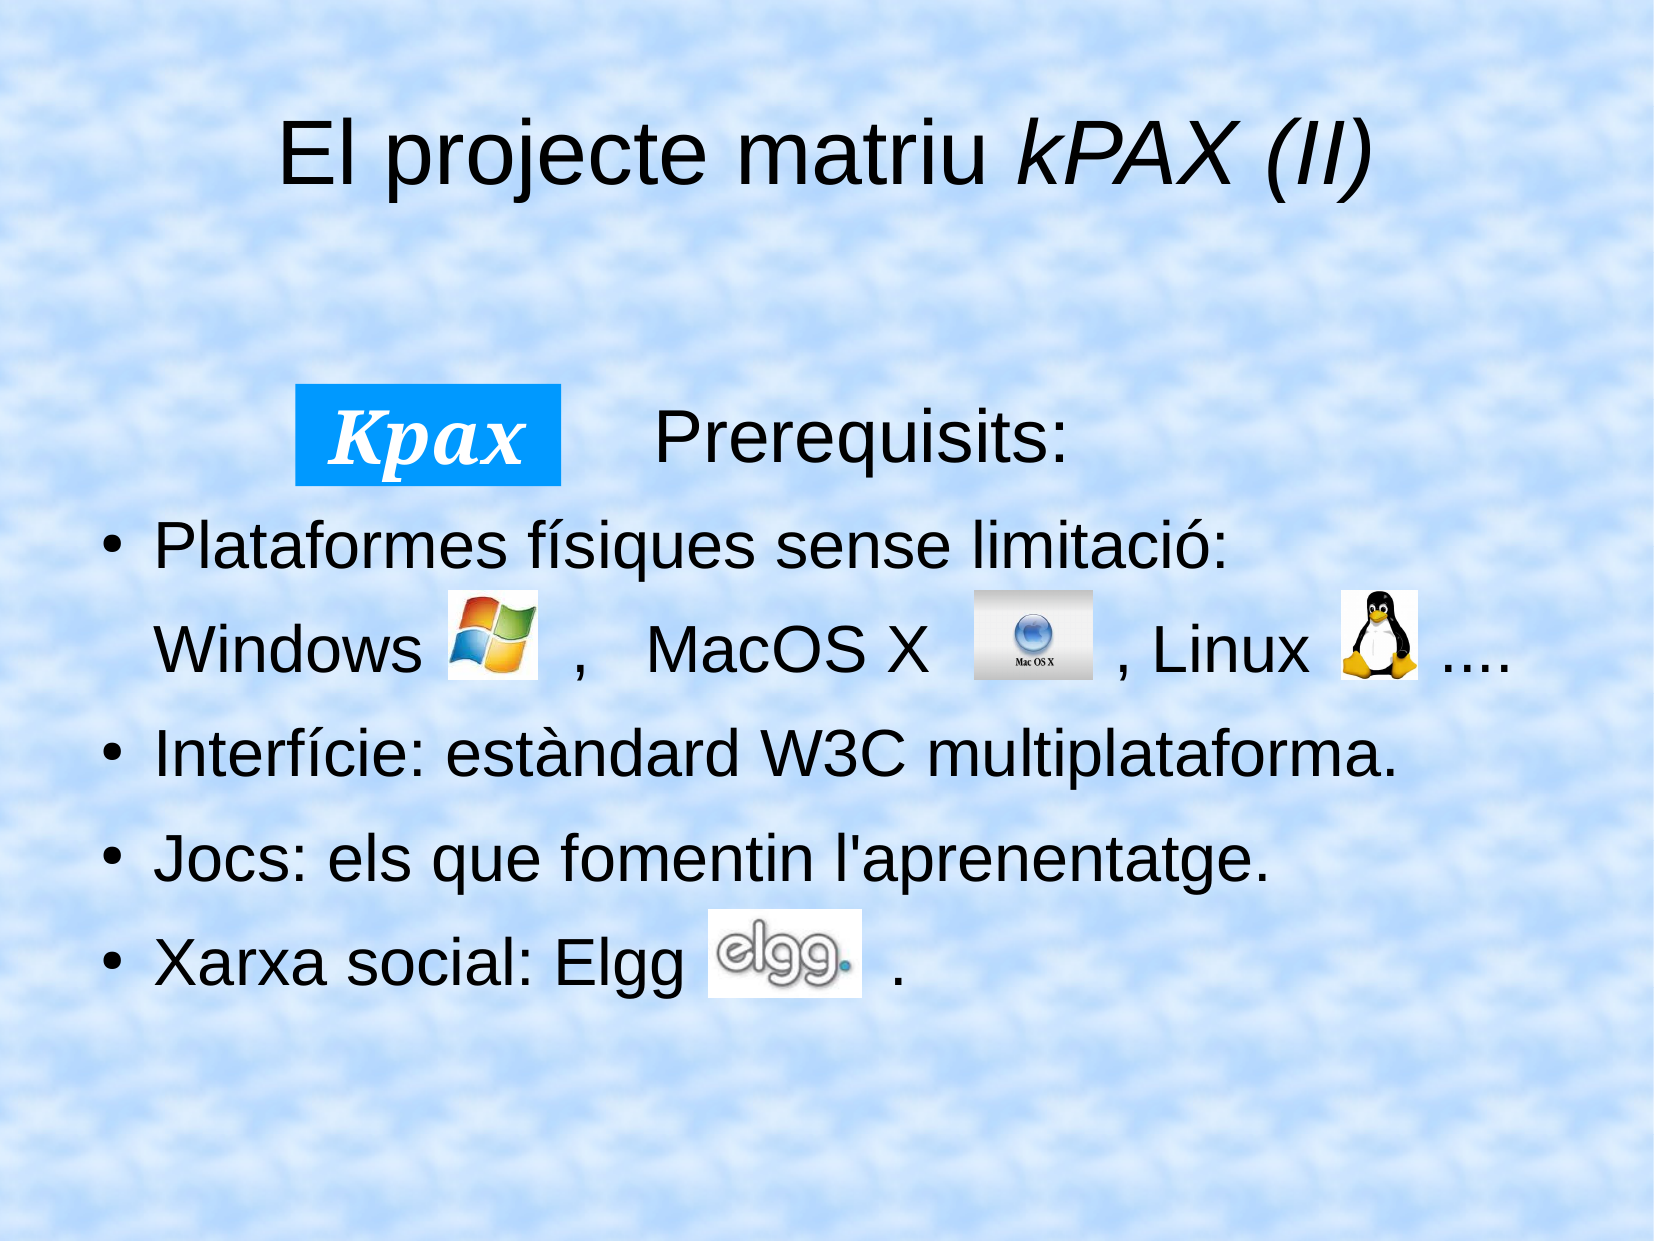

# El projecte matriu kPAX (II)
 Prerequisits:
Plataformes físiques sense limitació:
Windows , MacOS X , Linux ....
Interfície: estàndard W3C multiplataforma.
Jocs: els que fomentin l'aprenentatge.
Xarxa social: Elgg .
Kpax